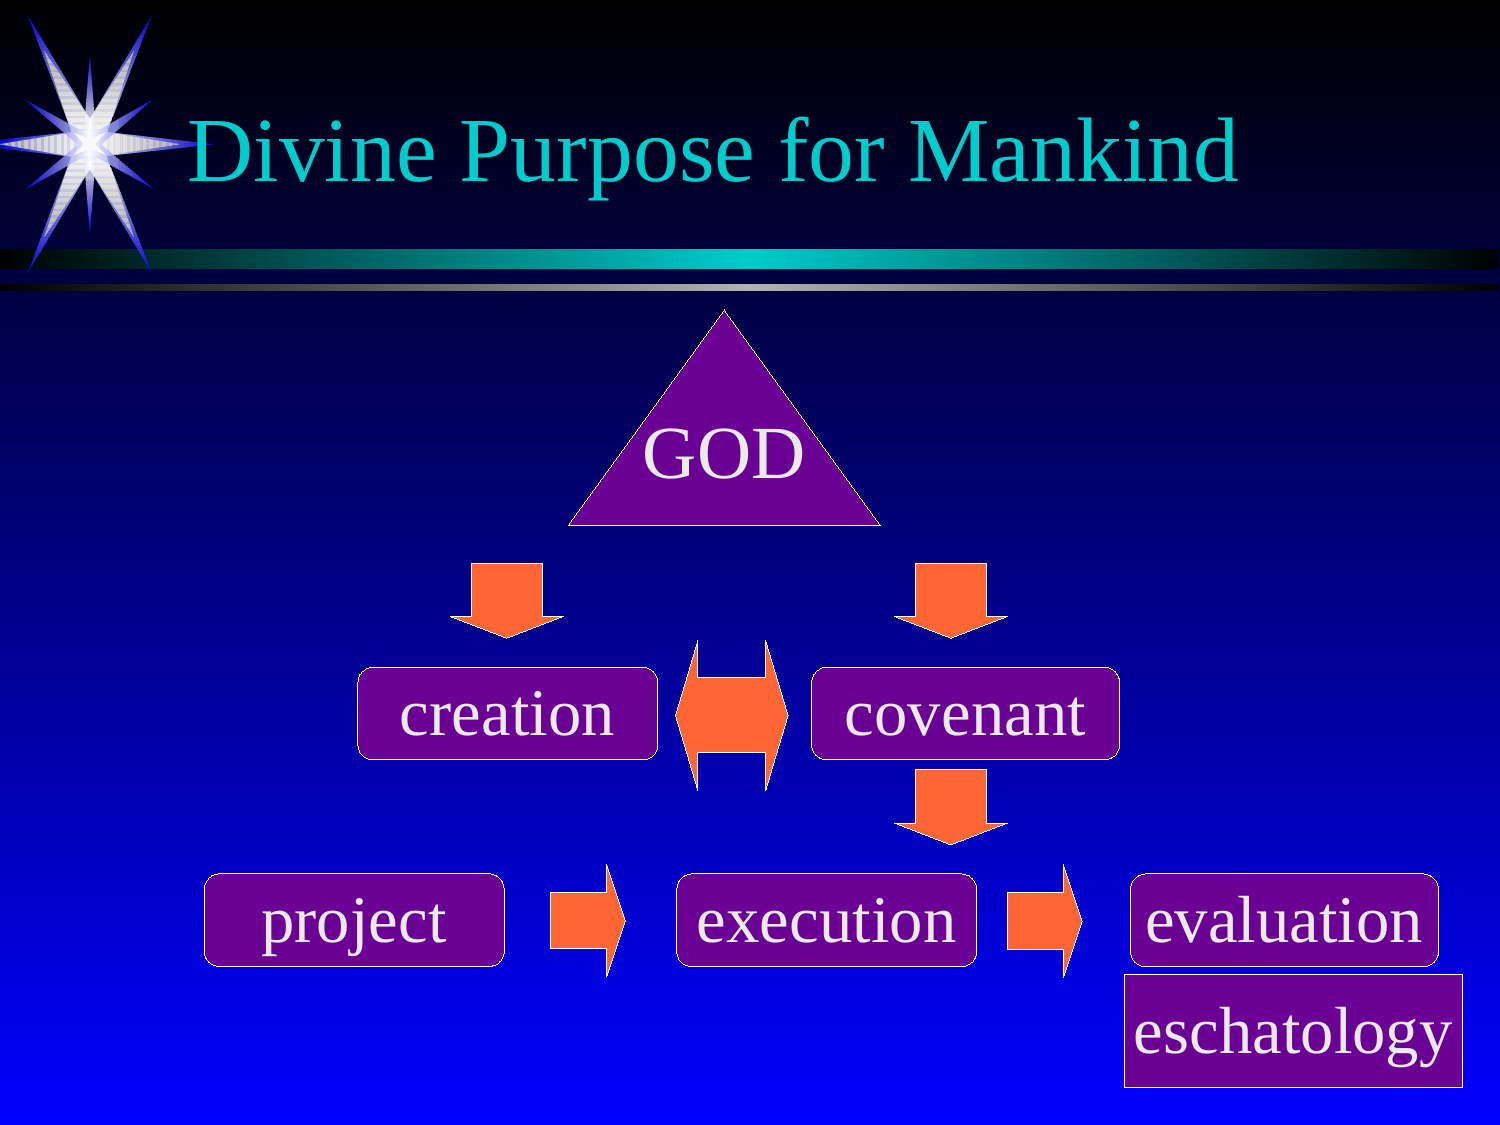

# Divine Purpose for Mankind
GOD
creation
covenant
project
execution
evaluation
eschatology